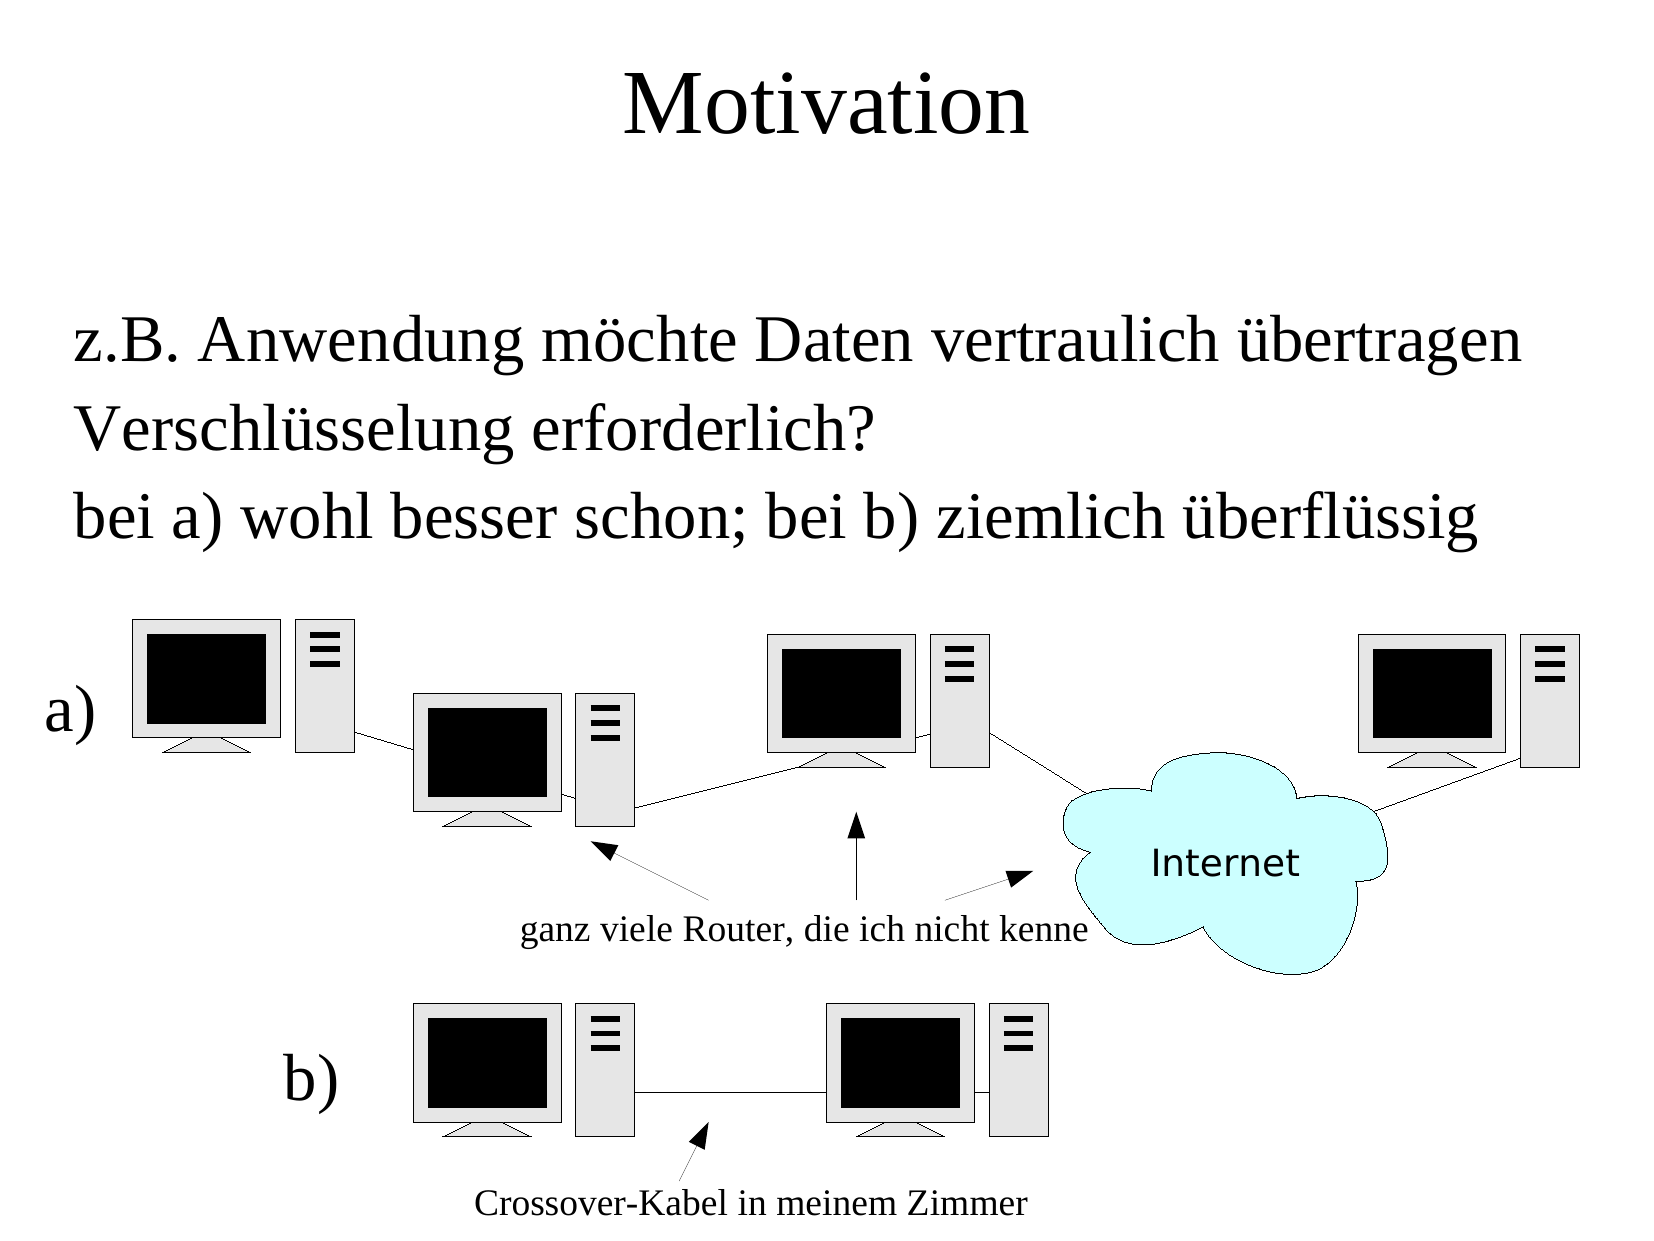

# Motivation
z.B. Anwendung möchte Daten vertraulich übertragen
Verschlüsselung erforderlich?
bei a) wohl besser schon; bei b) ziemlich überflüssig
a)
Internet
ganz viele Router, die ich nicht kenne
b)
Crossover-Kabel in meinem Zimmer